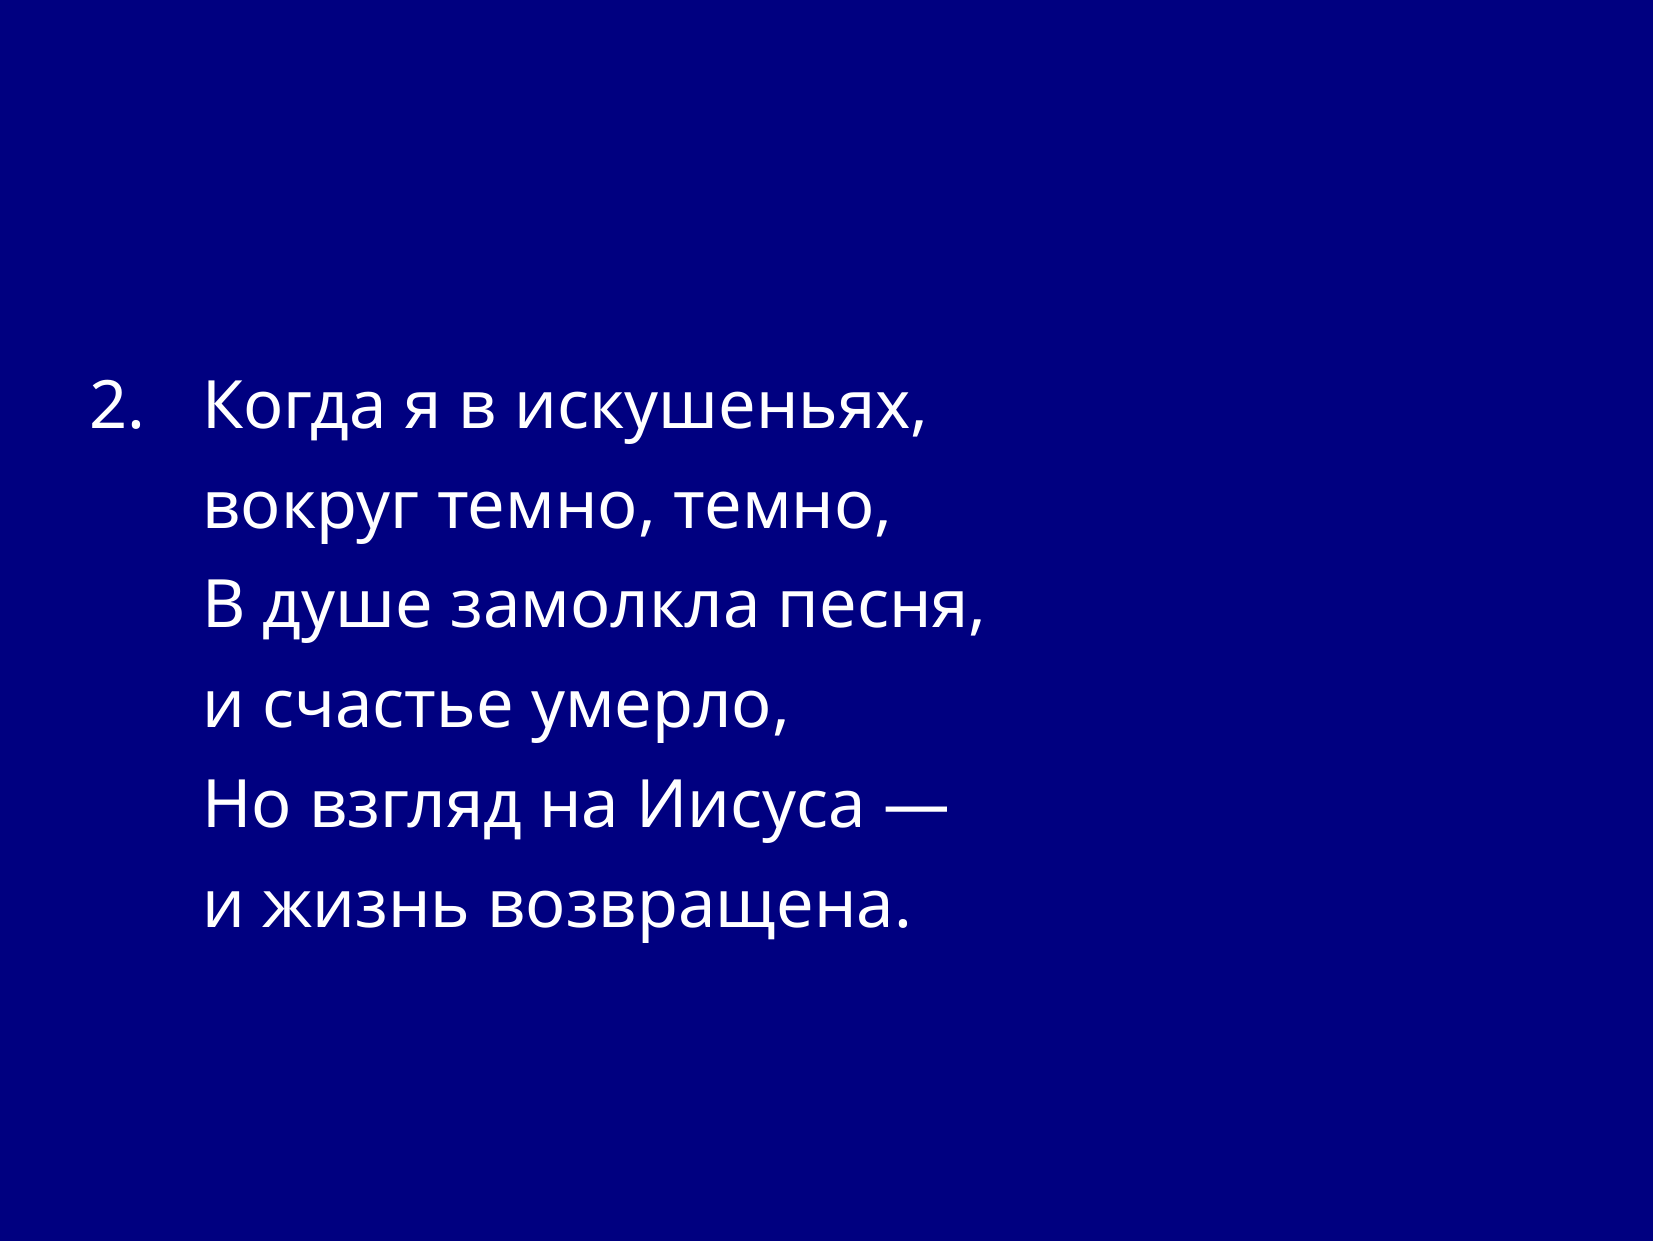

2.	Когда я в искушеньях,
	вокруг темно, темно,
	В душе замолкла песня,
	и счастье умерло,
	Но взгляд на Иисуса —
	и жизнь возвращена.